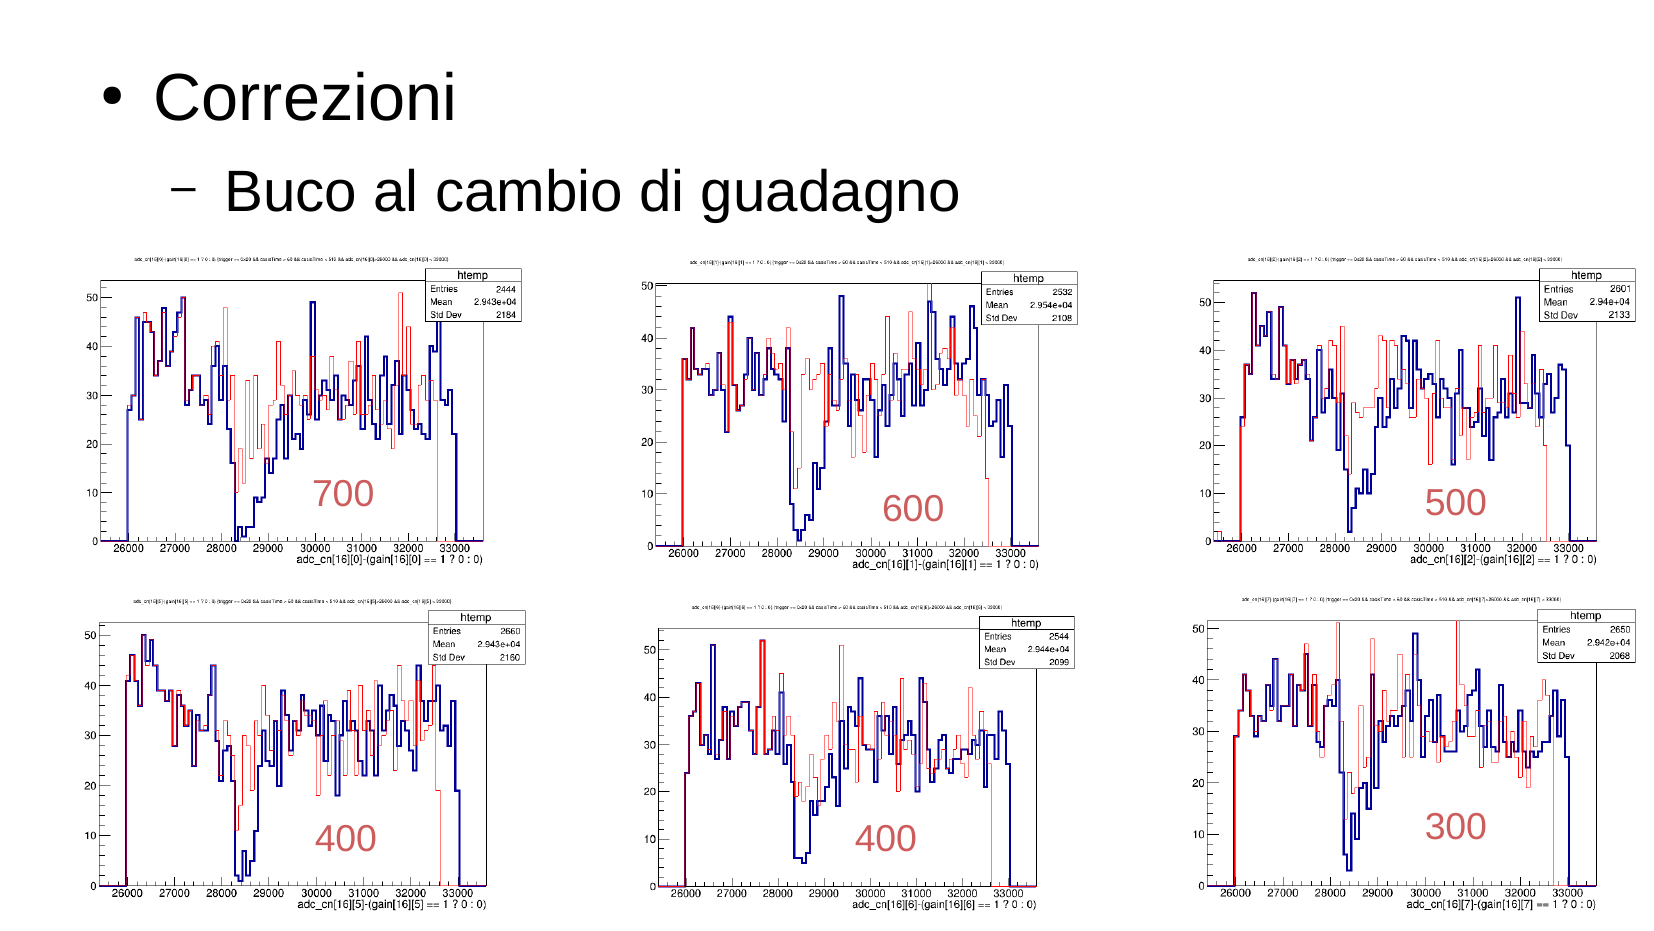

# Correzioni
Buco al cambio di guadagno
700
500
600
300
400
400